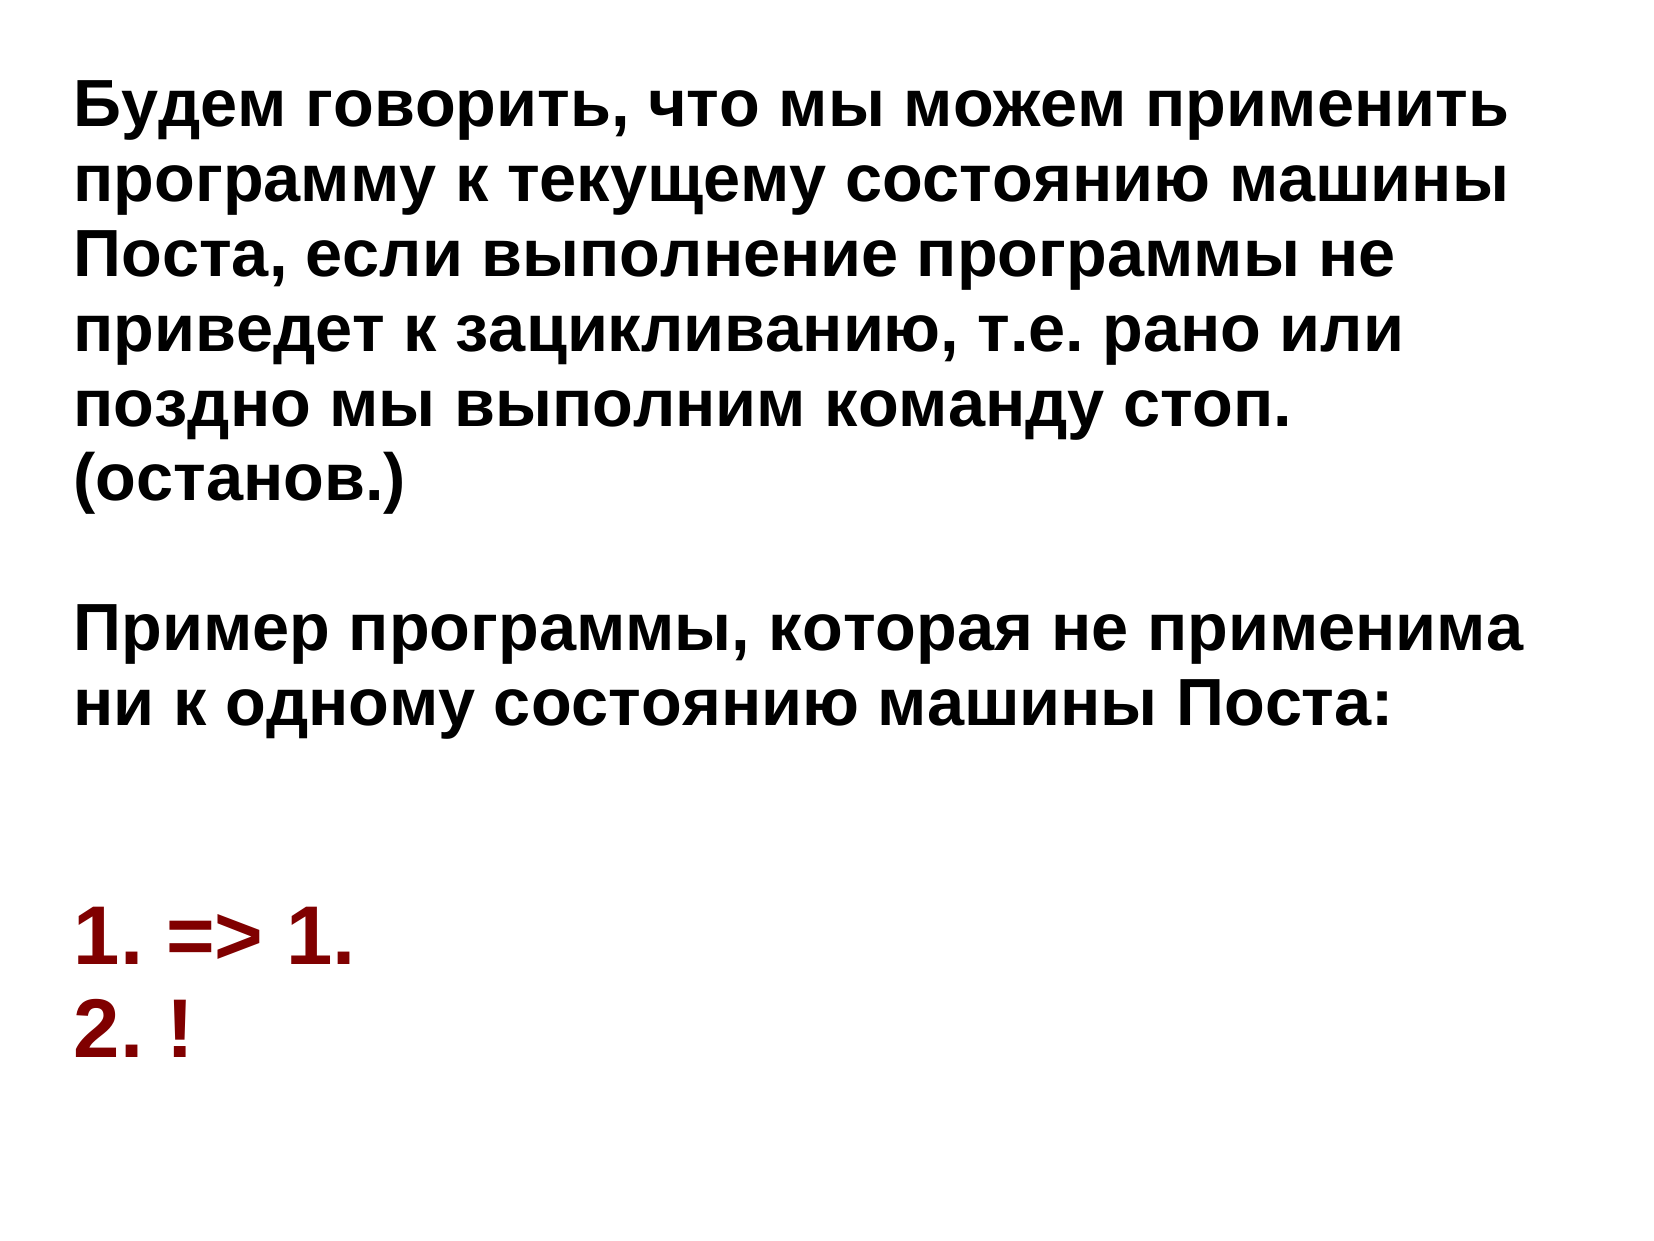

Будем говорить, что мы можем применить программу к текущему состоянию машины Поста, если выполнение программы не приведет к зацикливанию, т.е. рано или поздно мы выполним команду стоп.
(останов.)
Пример программы, которая не применима ни к одному состоянию машины Поста:
1. => 1.
2. !